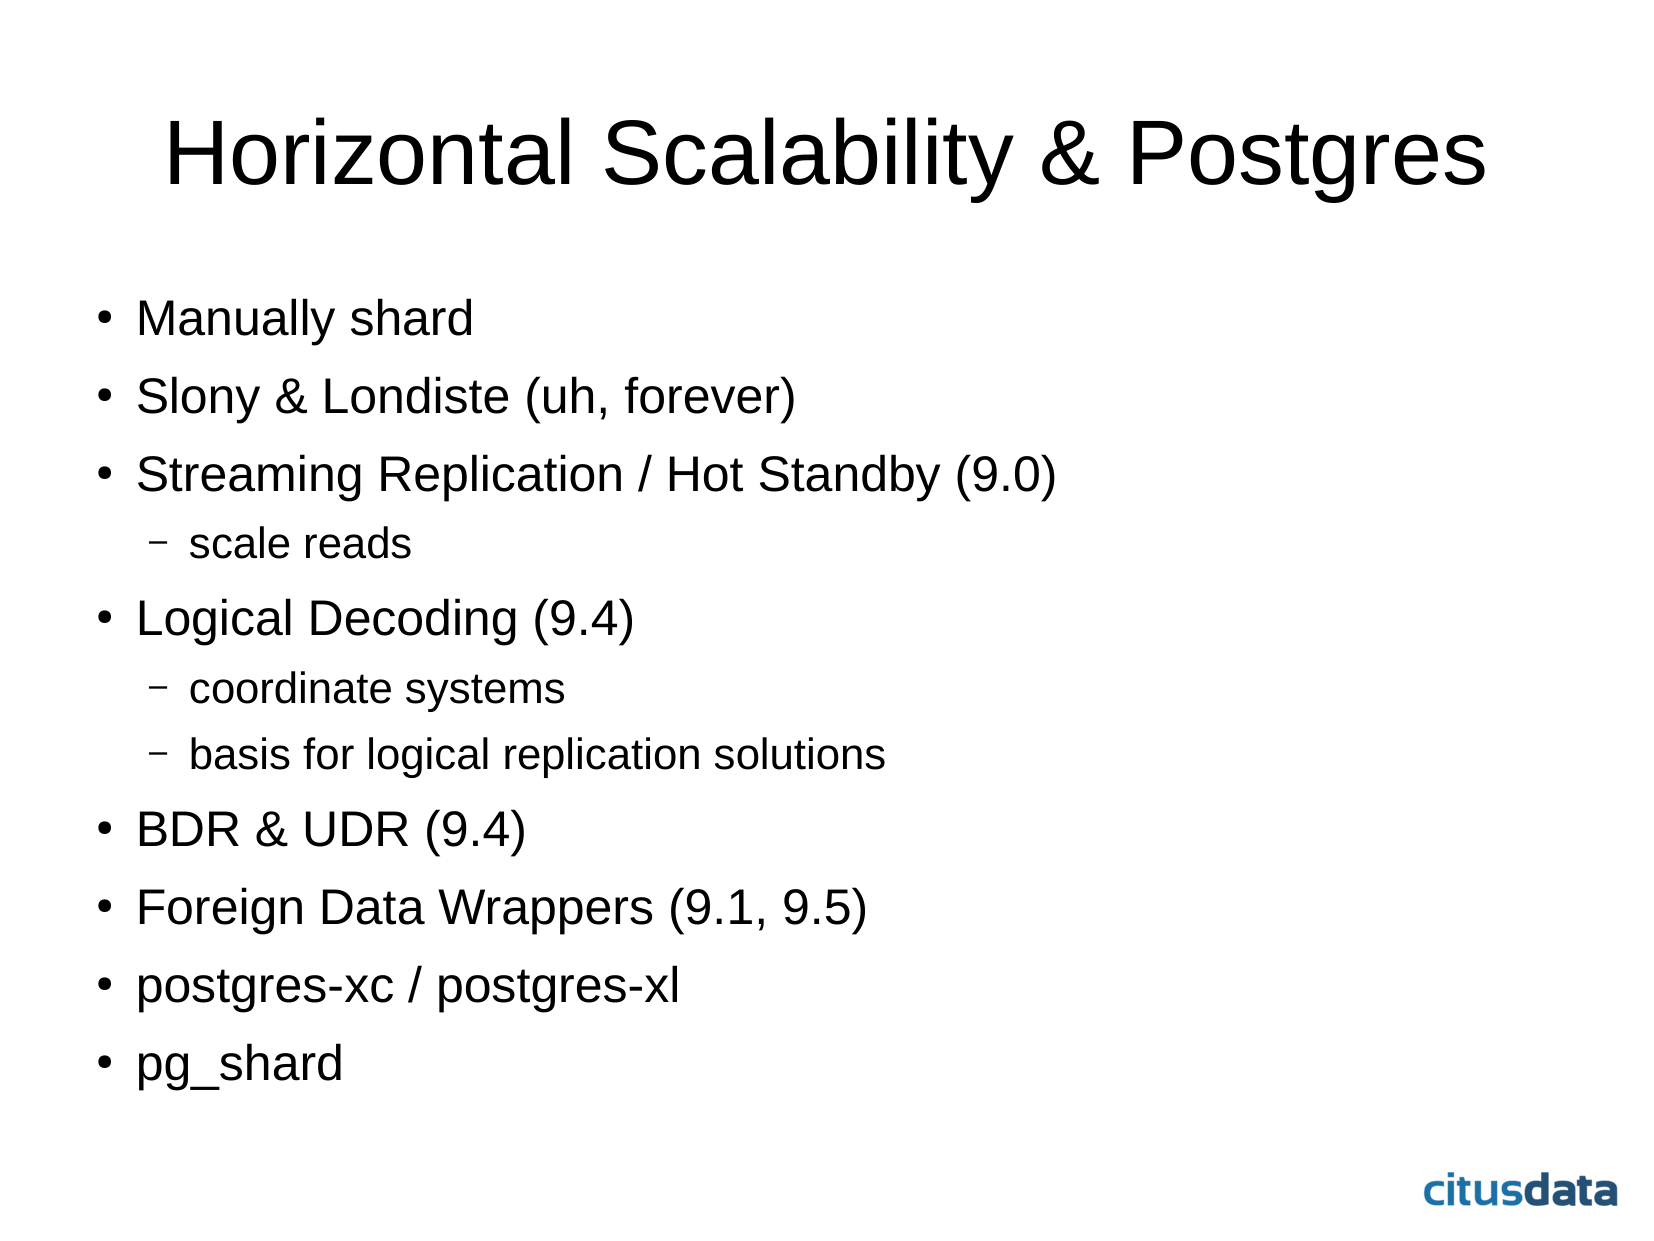

# Horizontal Scalability & Postgres
Manually shard
Slony & Londiste (uh, forever)
Streaming Replication / Hot Standby (9.0)
scale reads
Logical Decoding (9.4)
coordinate systems
basis for logical replication solutions
BDR & UDR (9.4)
Foreign Data Wrappers (9.1, 9.5)
postgres-xc / postgres-xl
pg_shard